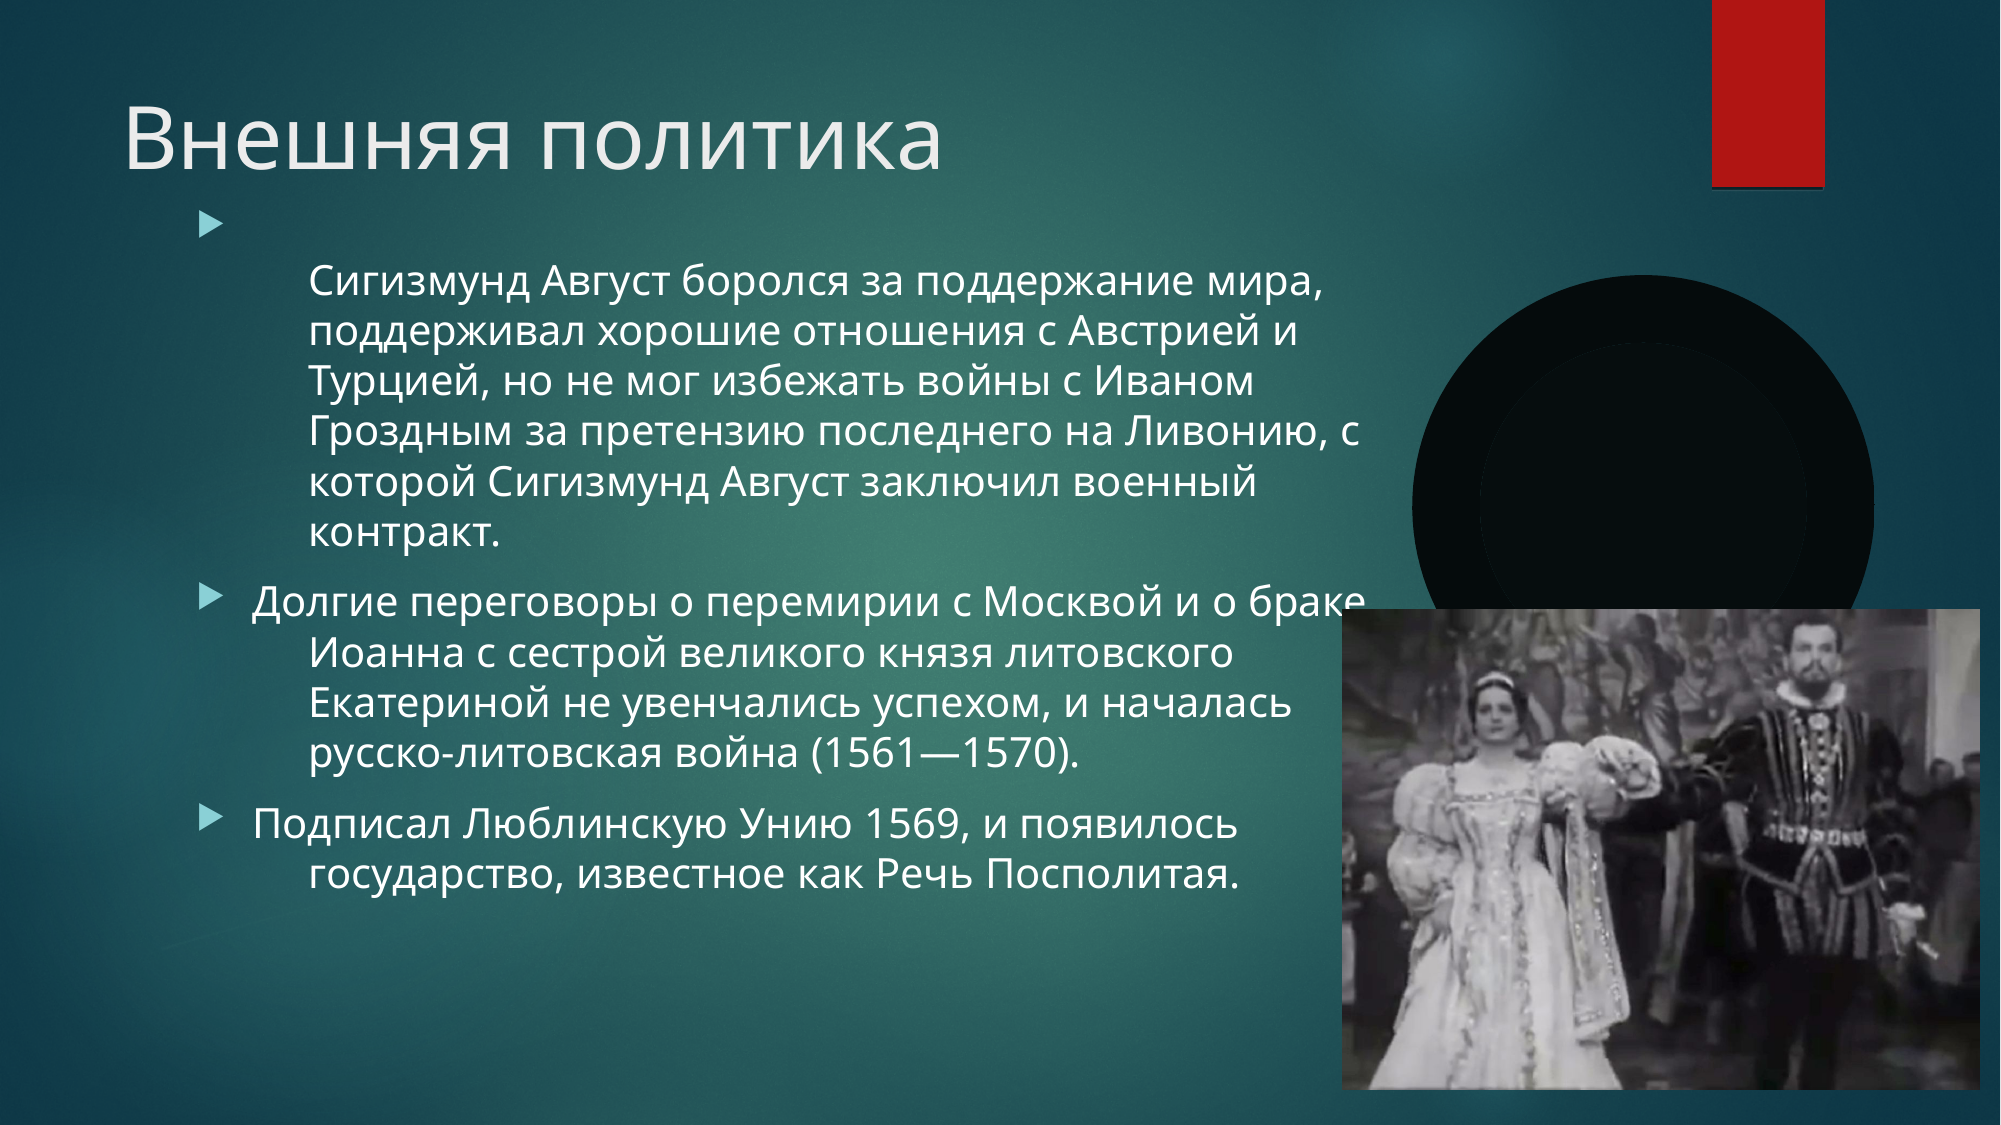

# Внешняя политика
Сигизмунд Август боролся за поддержание мира, поддерживал хорошие отношения с Австрией и Турцией, но не мог избежать войны с Иваном Гроздным за претензию последнего на Ливонию, с которой Сигизмунд Август заключил военный контракт.
Долгие переговоры о перемирии с Москвой и о браке Иоанна с сестрой великого князя литовского Екатериной не увенчались успехом, и началась русско-литовская война (1561—1570).
Подписал Люблинскую Унию 1569, и появилось государство, известное как Речь Посполитая.